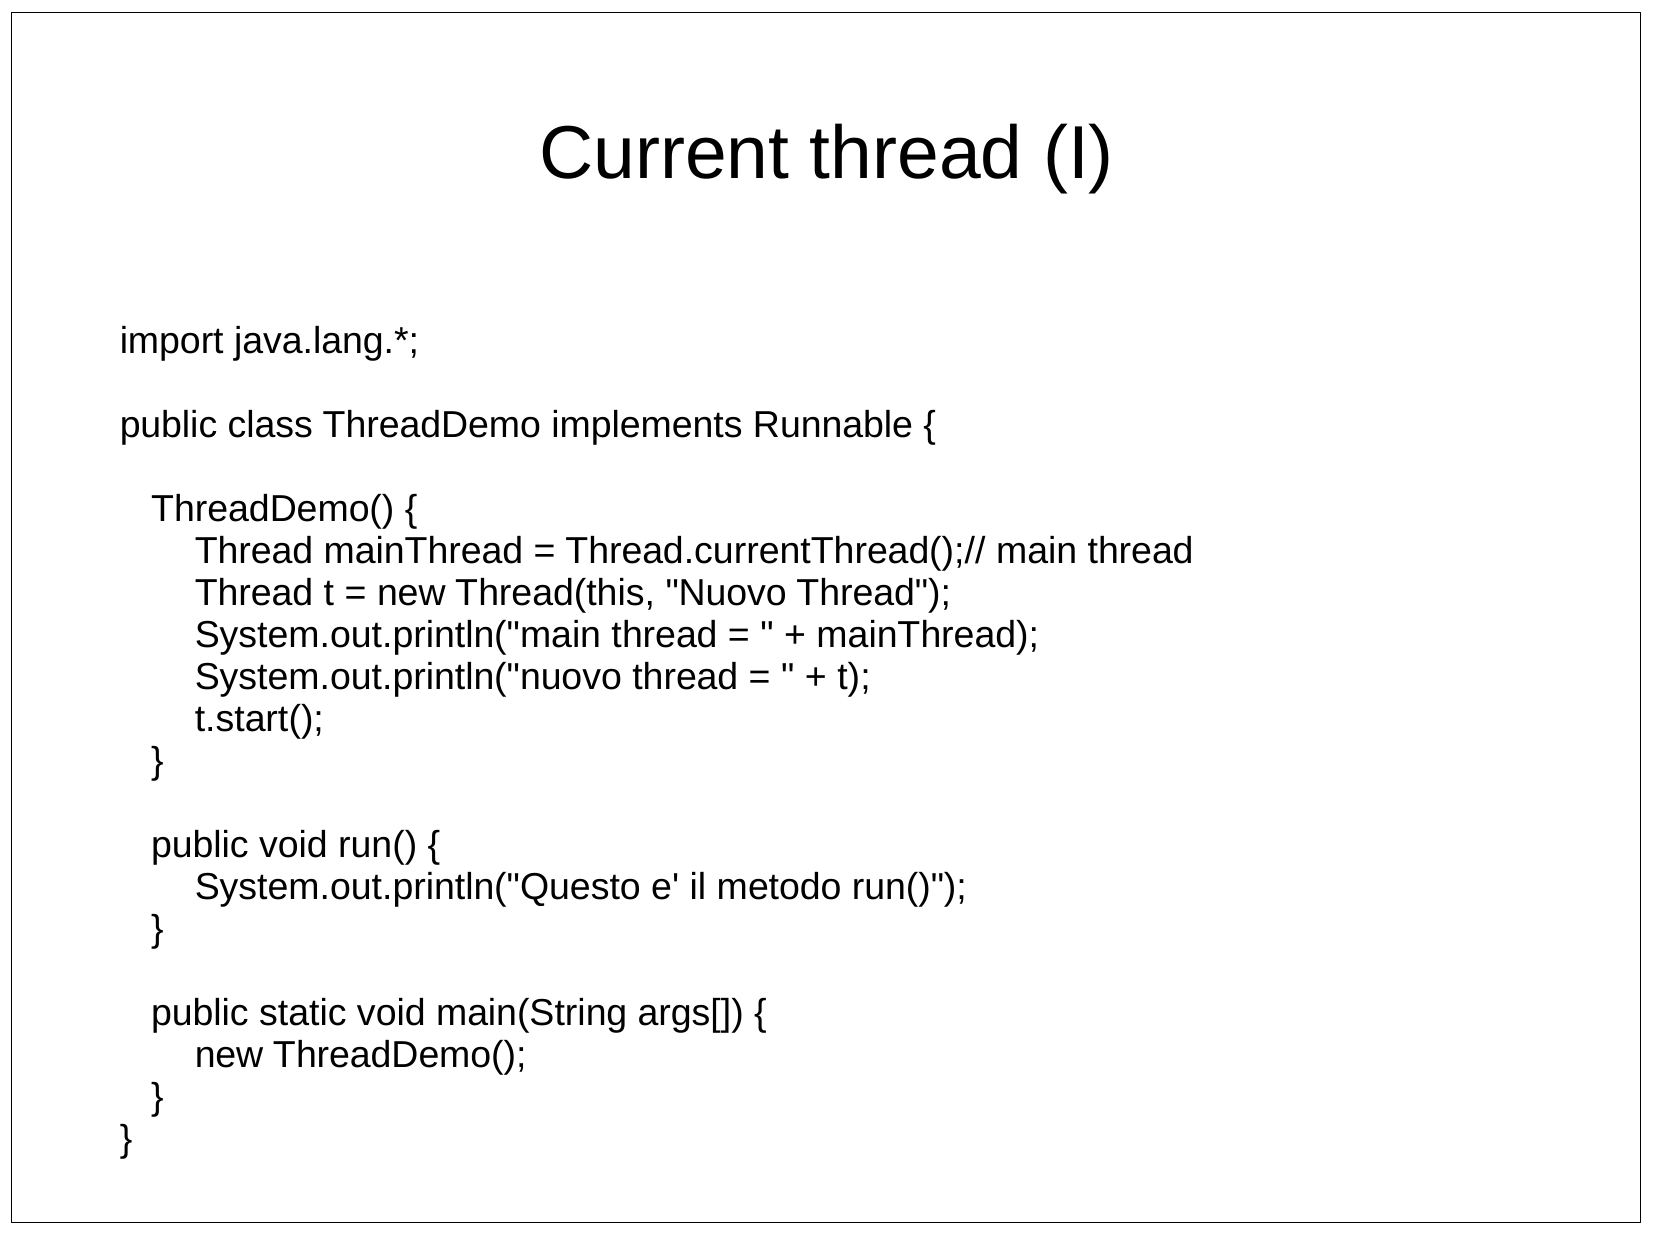

# Current thread (I)
import java.lang.*;
public class ThreadDemo implements Runnable {
 ThreadDemo() {
 	Thread mainThread = Thread.currentThread();// main thread
 	Thread t = new Thread(this, "Nuovo Thread");
 	System.out.println("main thread = " + mainThread);
 	System.out.println("nuovo thread = " + t);
 	t.start();
 }
 public void run() {
 	System.out.println("Questo e' il metodo run()");
 }
 public static void main(String args[]) {
 	new ThreadDemo();
 }
}